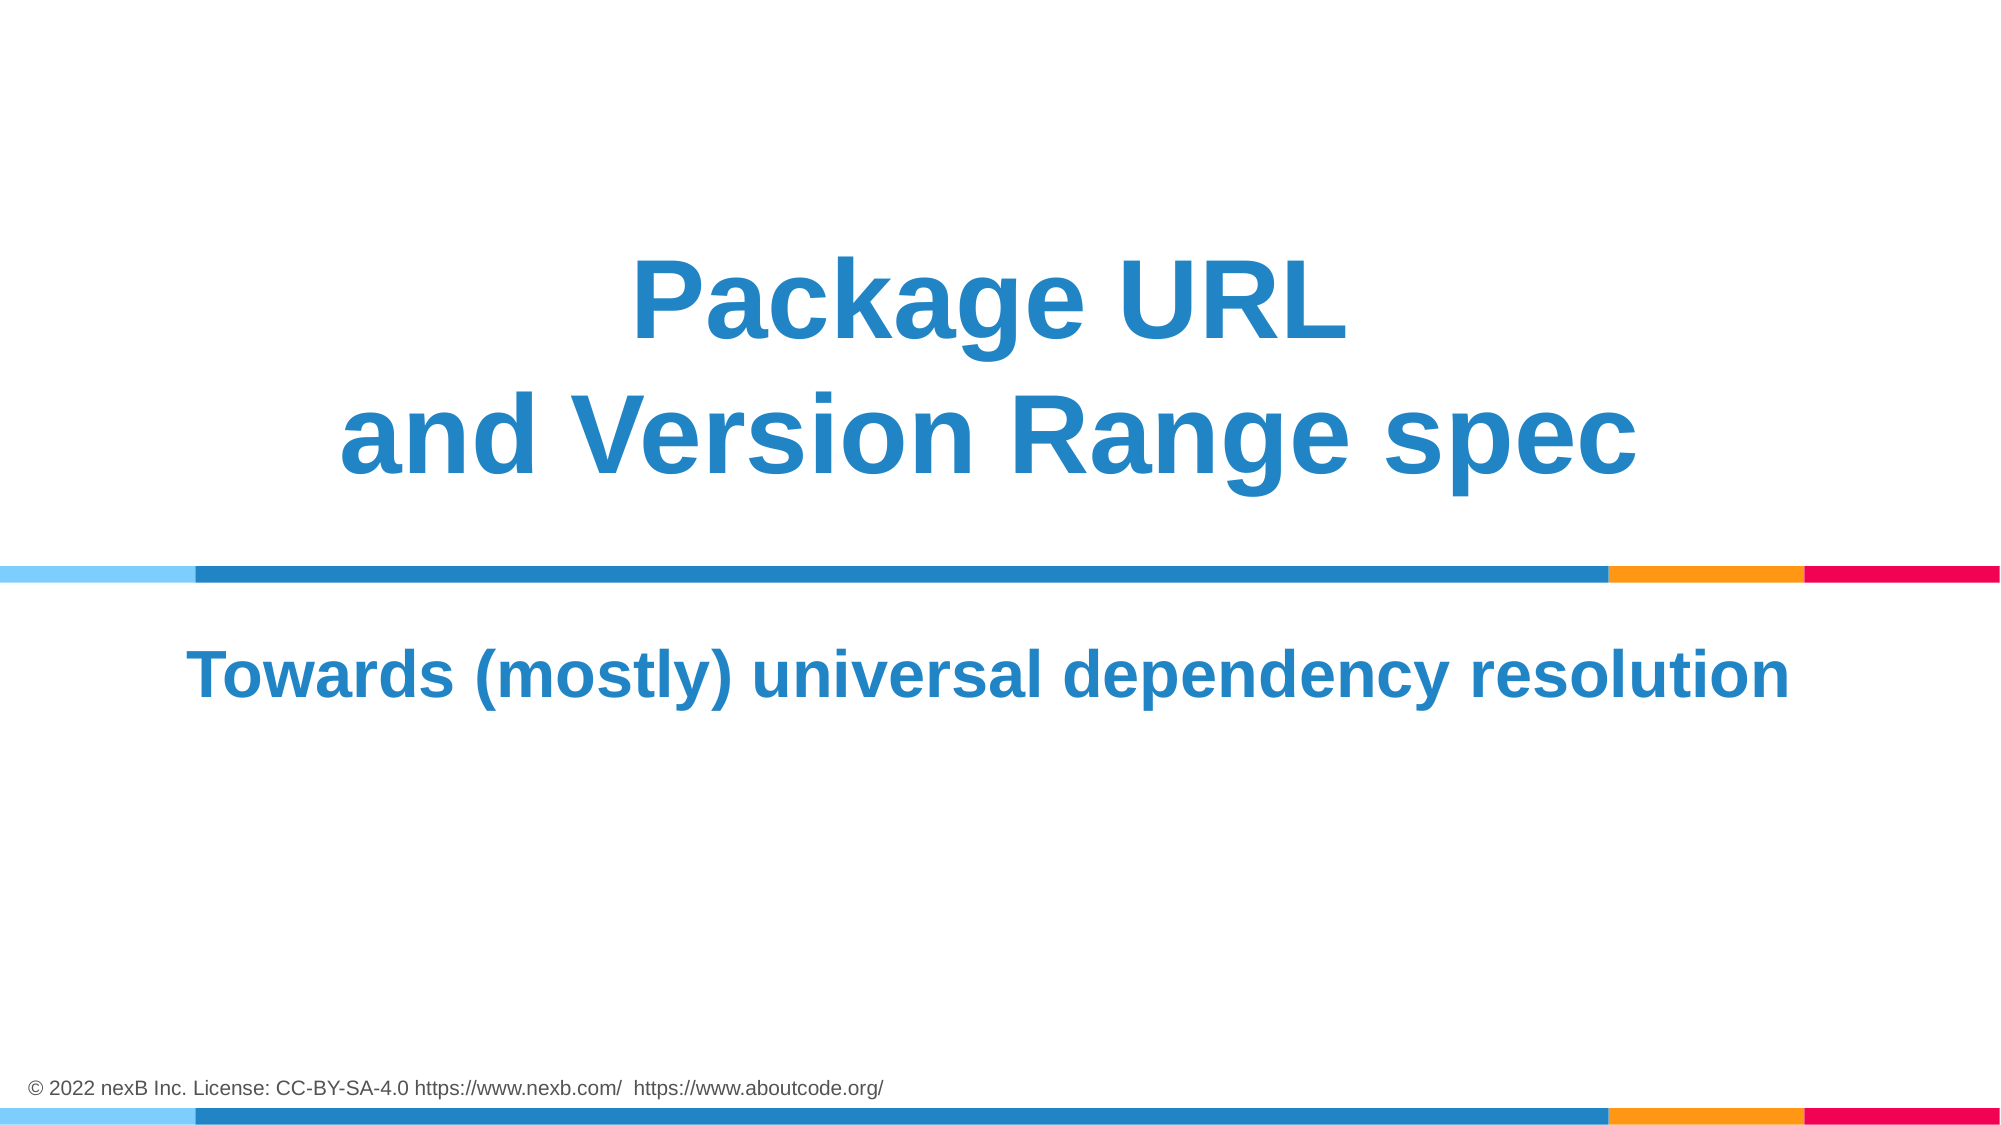

Package URL
and Version Range spec
Towards (mostly) universal dependency resolution